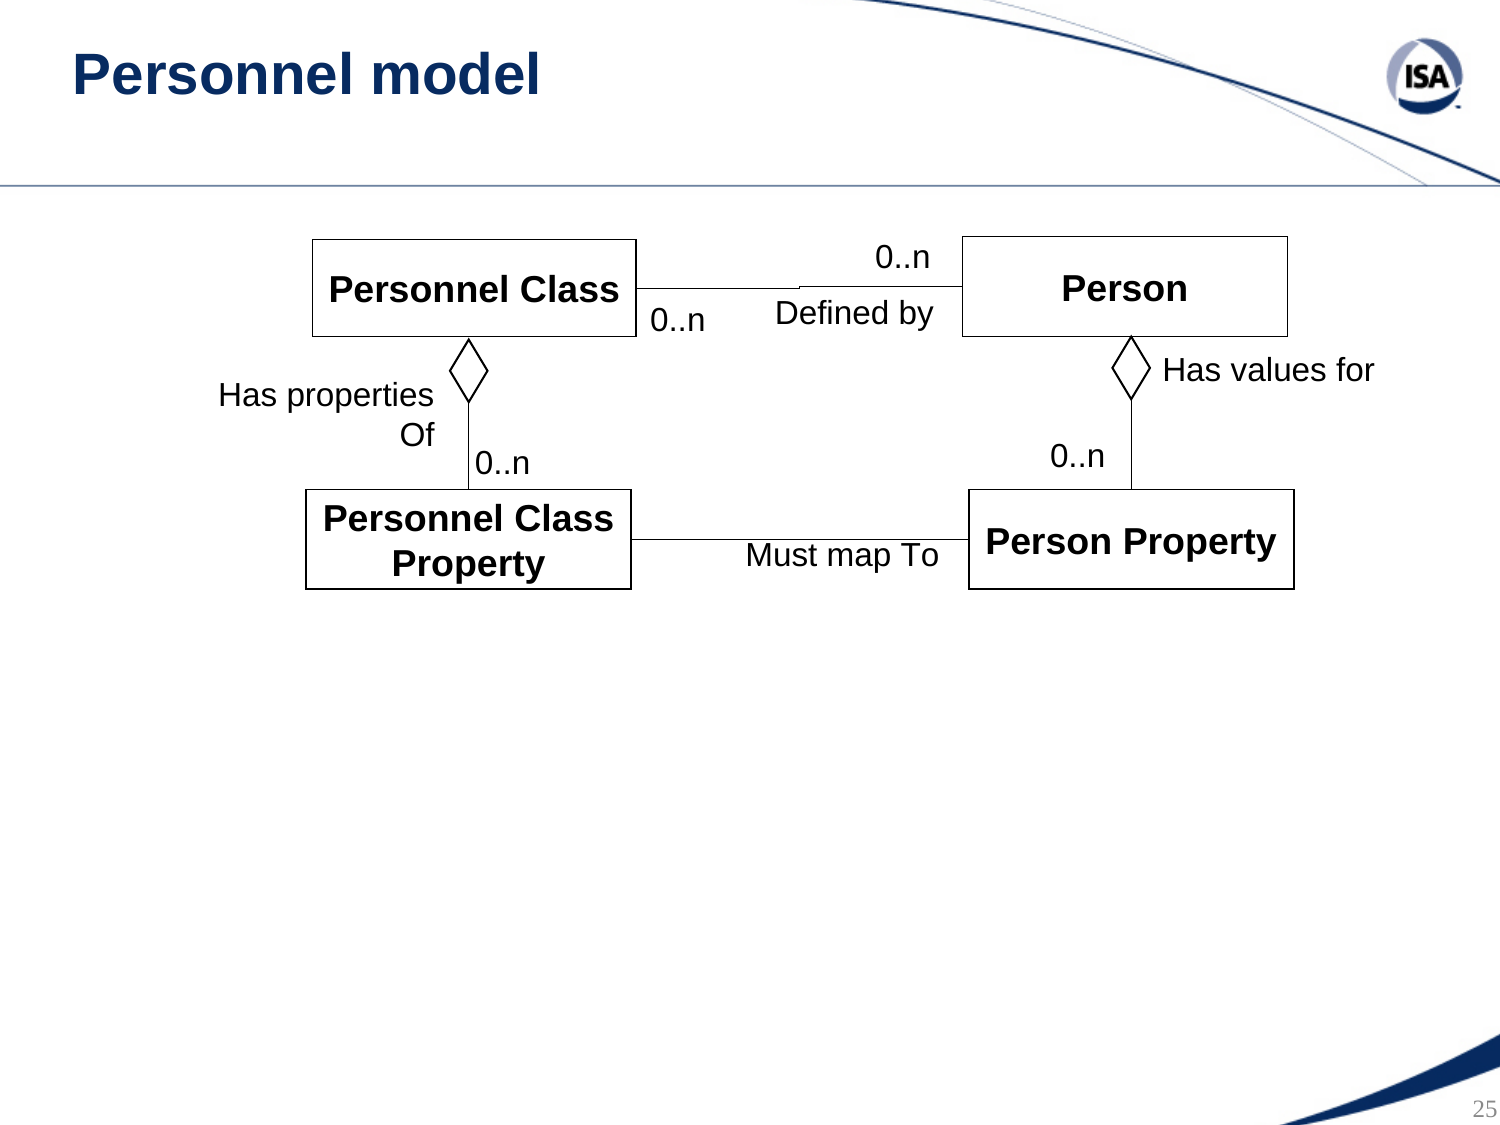

# Personnel model
0..n
Person
Personnel Class
Defined by
0..n
Has values for
Has properties
Of
0..n
0..n
Personnel Class Property
Person Property
Must map To